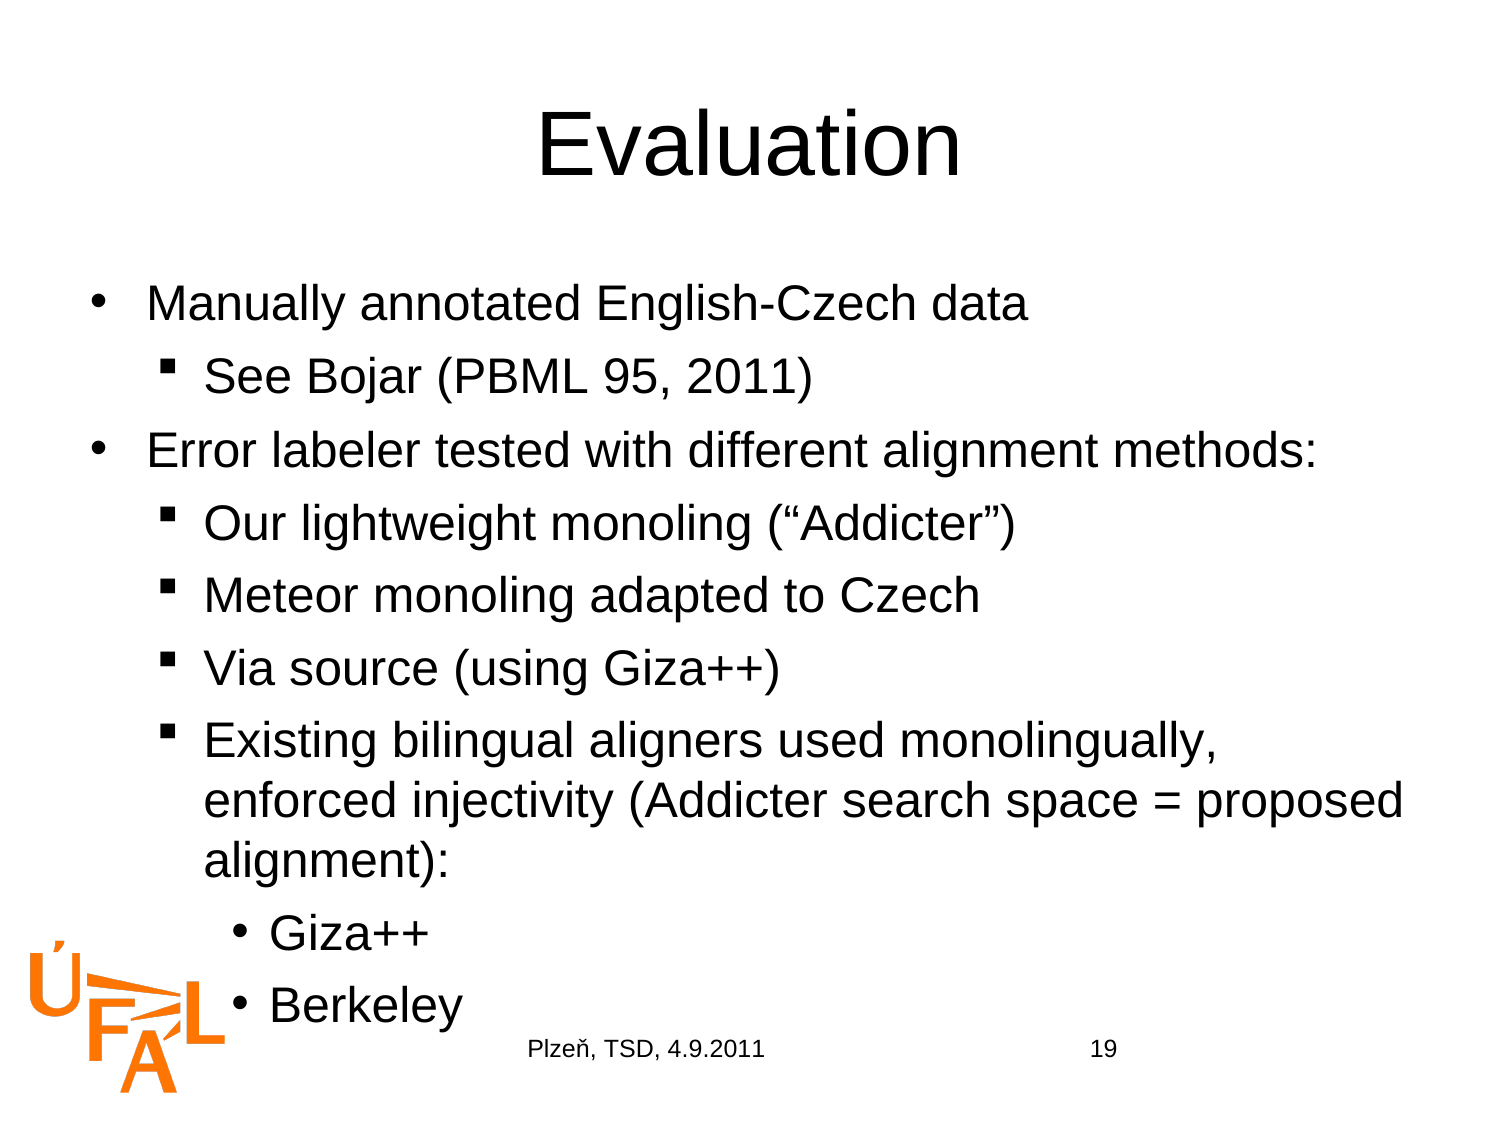

# Evaluation
Manually annotated English-Czech data
See Bojar (PBML 95, 2011)
Error labeler tested with different alignment methods:
Our lightweight monoling (“Addicter”)
Meteor monoling adapted to Czech
Via source (using Giza++)
Existing bilingual aligners used monolingually, enforced injectivity (Addicter search space = proposed alignment):
Giza++
Berkeley
Plzeň, TSD, 4.9.2011
19